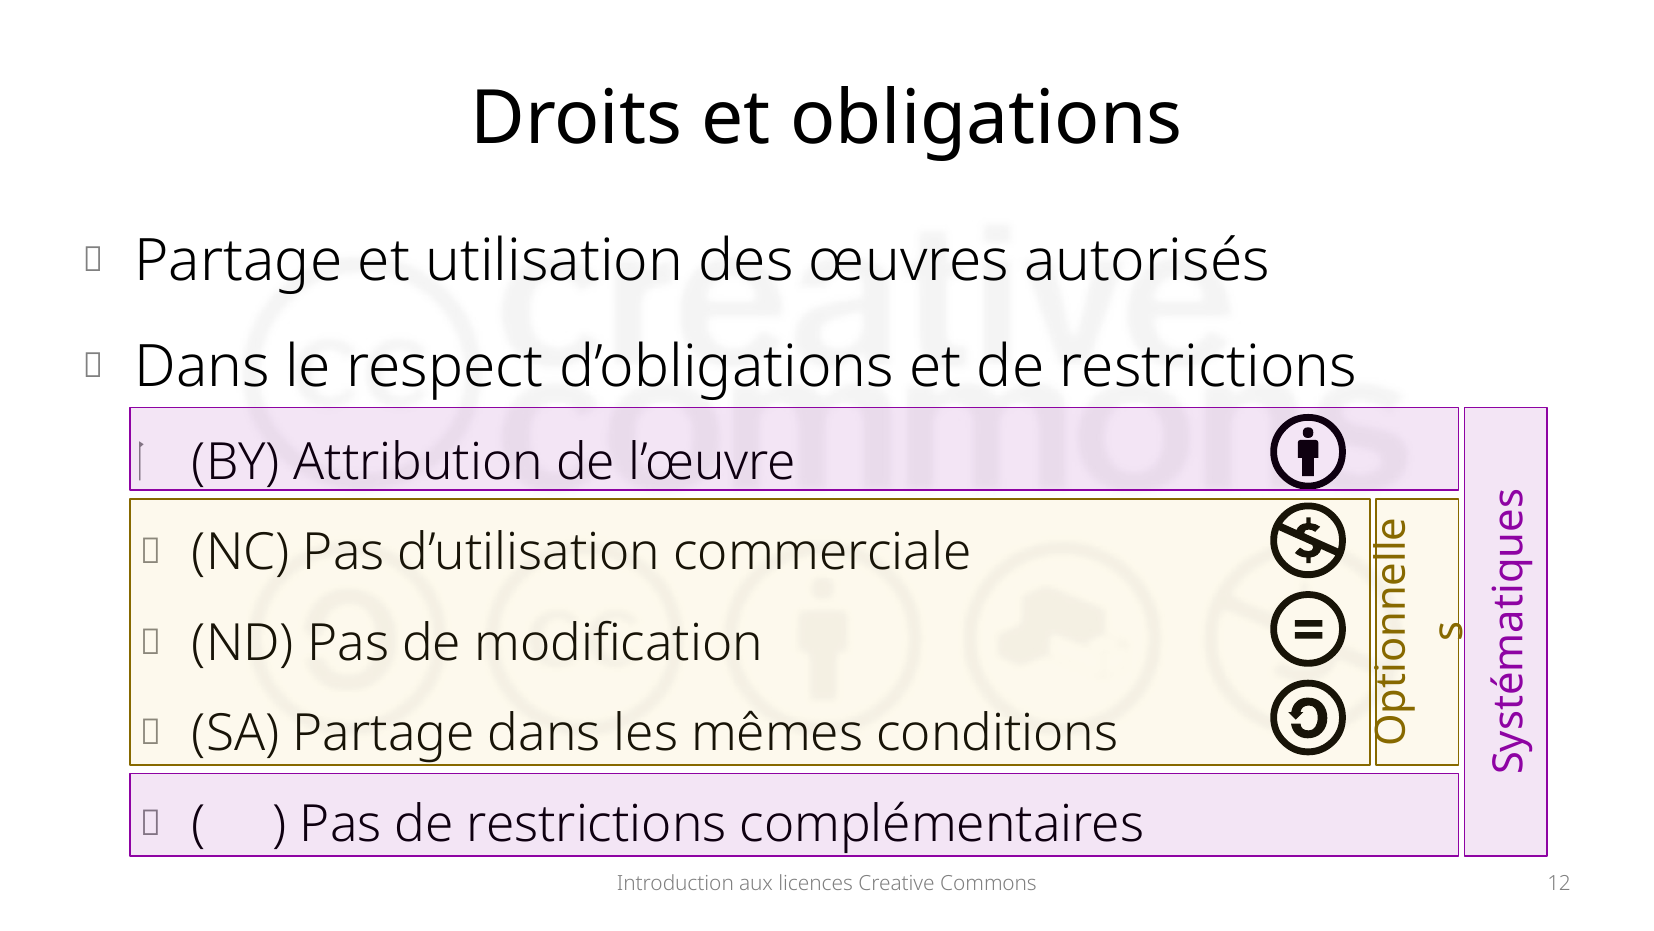

# Droits et obligations
Partage et utilisation des œuvres autorisés
Dans le respect d’obligations et de restrictions
(BY) Attribution de l’œuvre
(NC) Pas d’utilisation commerciale
(ND) Pas de modification
(SA) Partage dans les mêmes conditions
( ) Pas de restrictions complémentaires
Systématiques
Optionnelles
Introduction aux licences Creative Commons
12